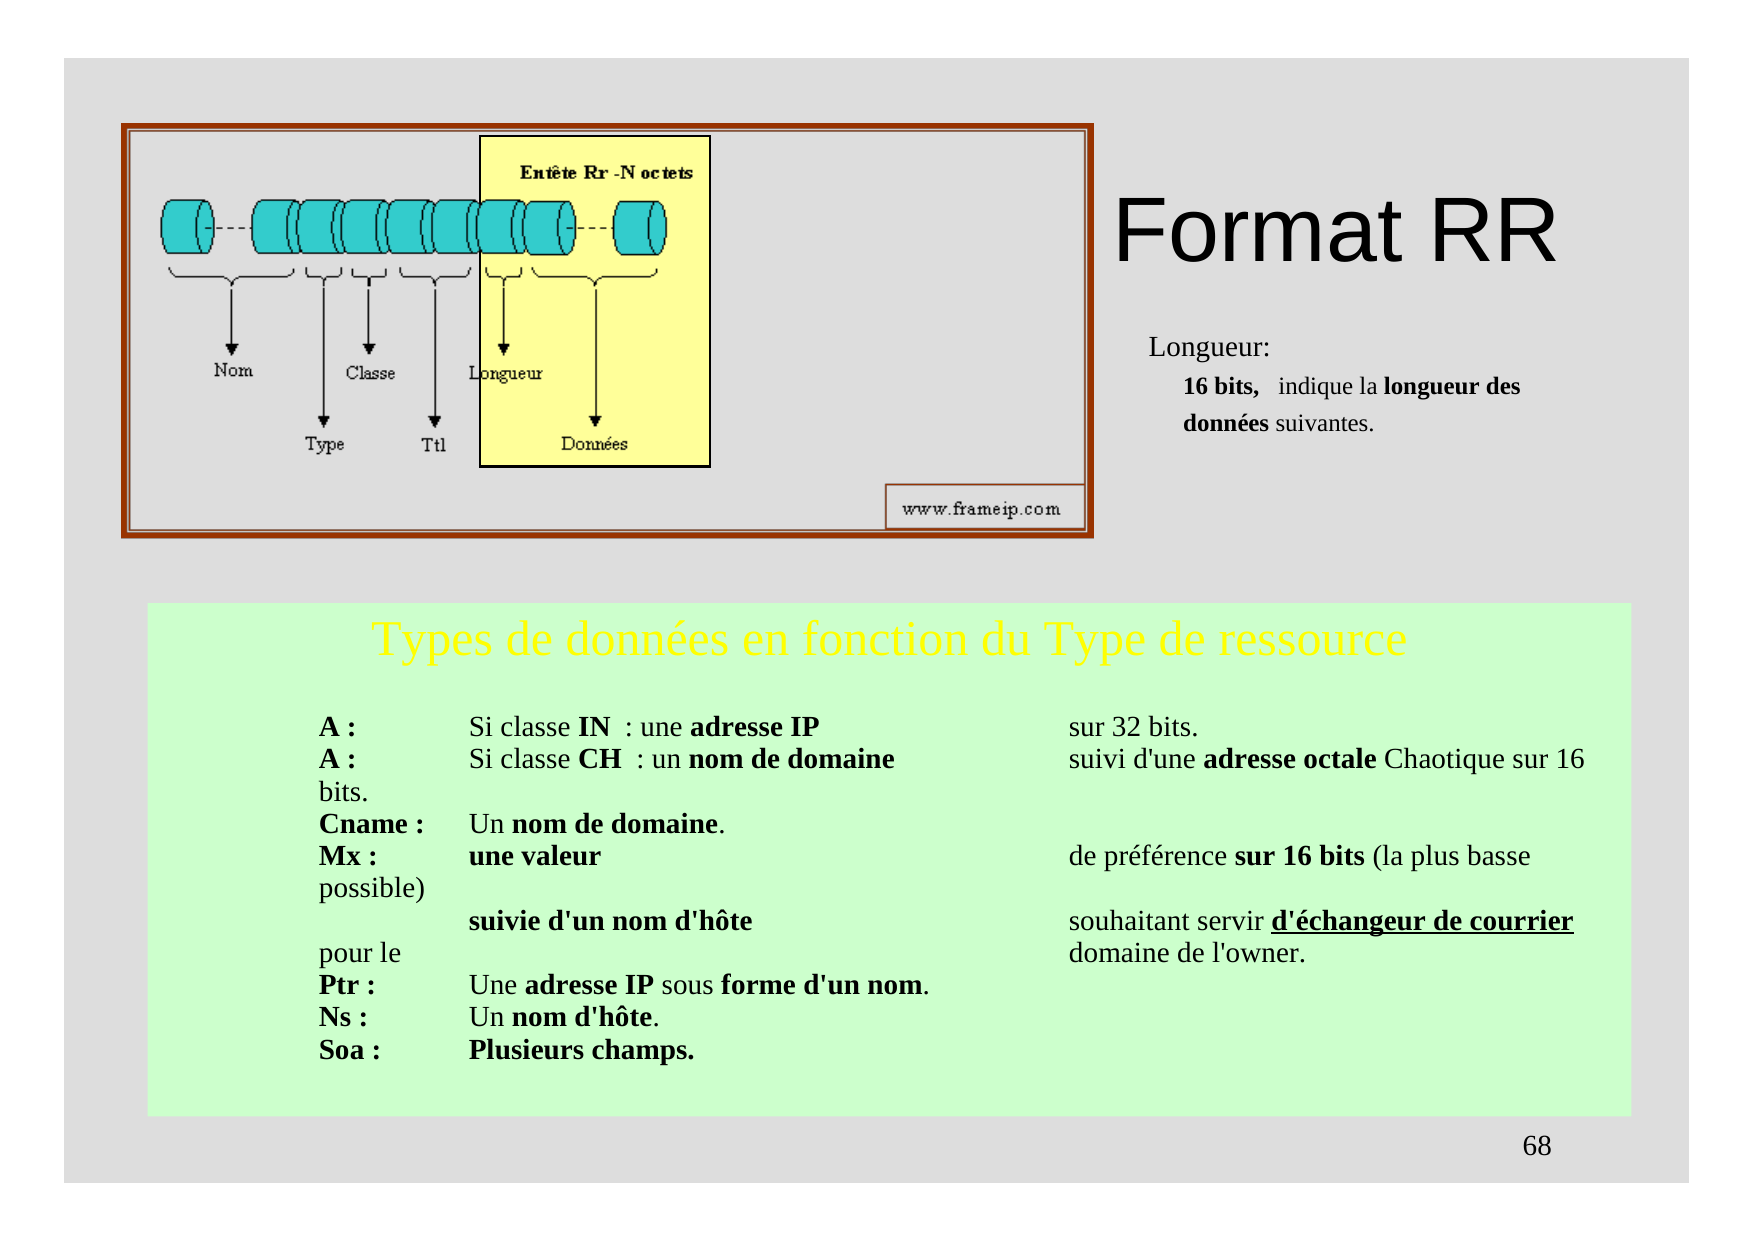

# Format RR
 Longueur:
 16 bits, indique la longueur des
 données suivantes.
Types de données en fonction du Type de ressource
A : 	Si classe IN : une adresse IP 		sur 32 bits.
A :	Si classe CH : un nom de domaine 		suivi d'une adresse octale Chaotique sur 16 bits.
Cname : 	Un nom de domaine.
Mx : 	une valeur 			 	de préférence sur 16 bits (la plus basse possible)
	suivie d'un nom d'hôte 			souhaitant servir d'échangeur de courrier pour le 					domaine de l'owner.
Ptr : 	Une adresse IP sous forme d'un nom.
Ns : 	Un nom d'hôte.
Soa : 	Plusieurs champs.